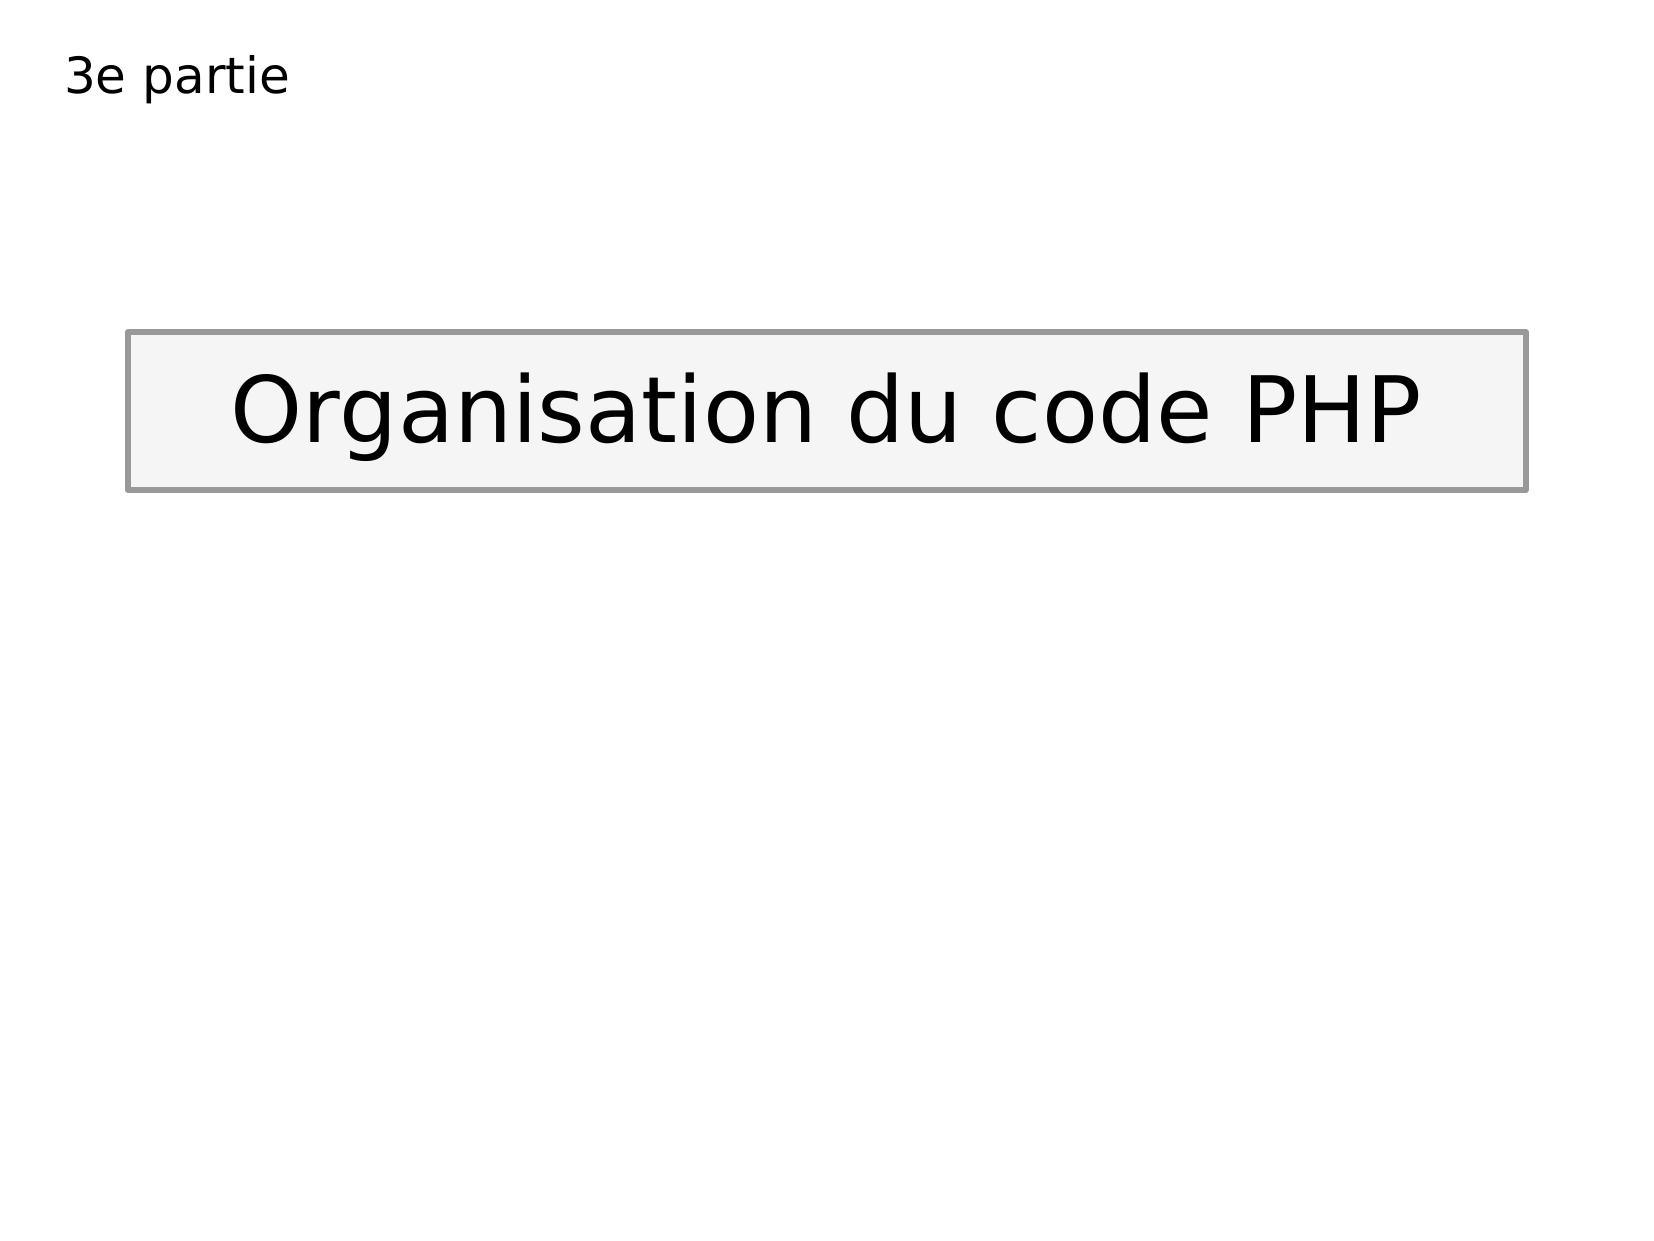

3e partie
# Organisation du code PHP